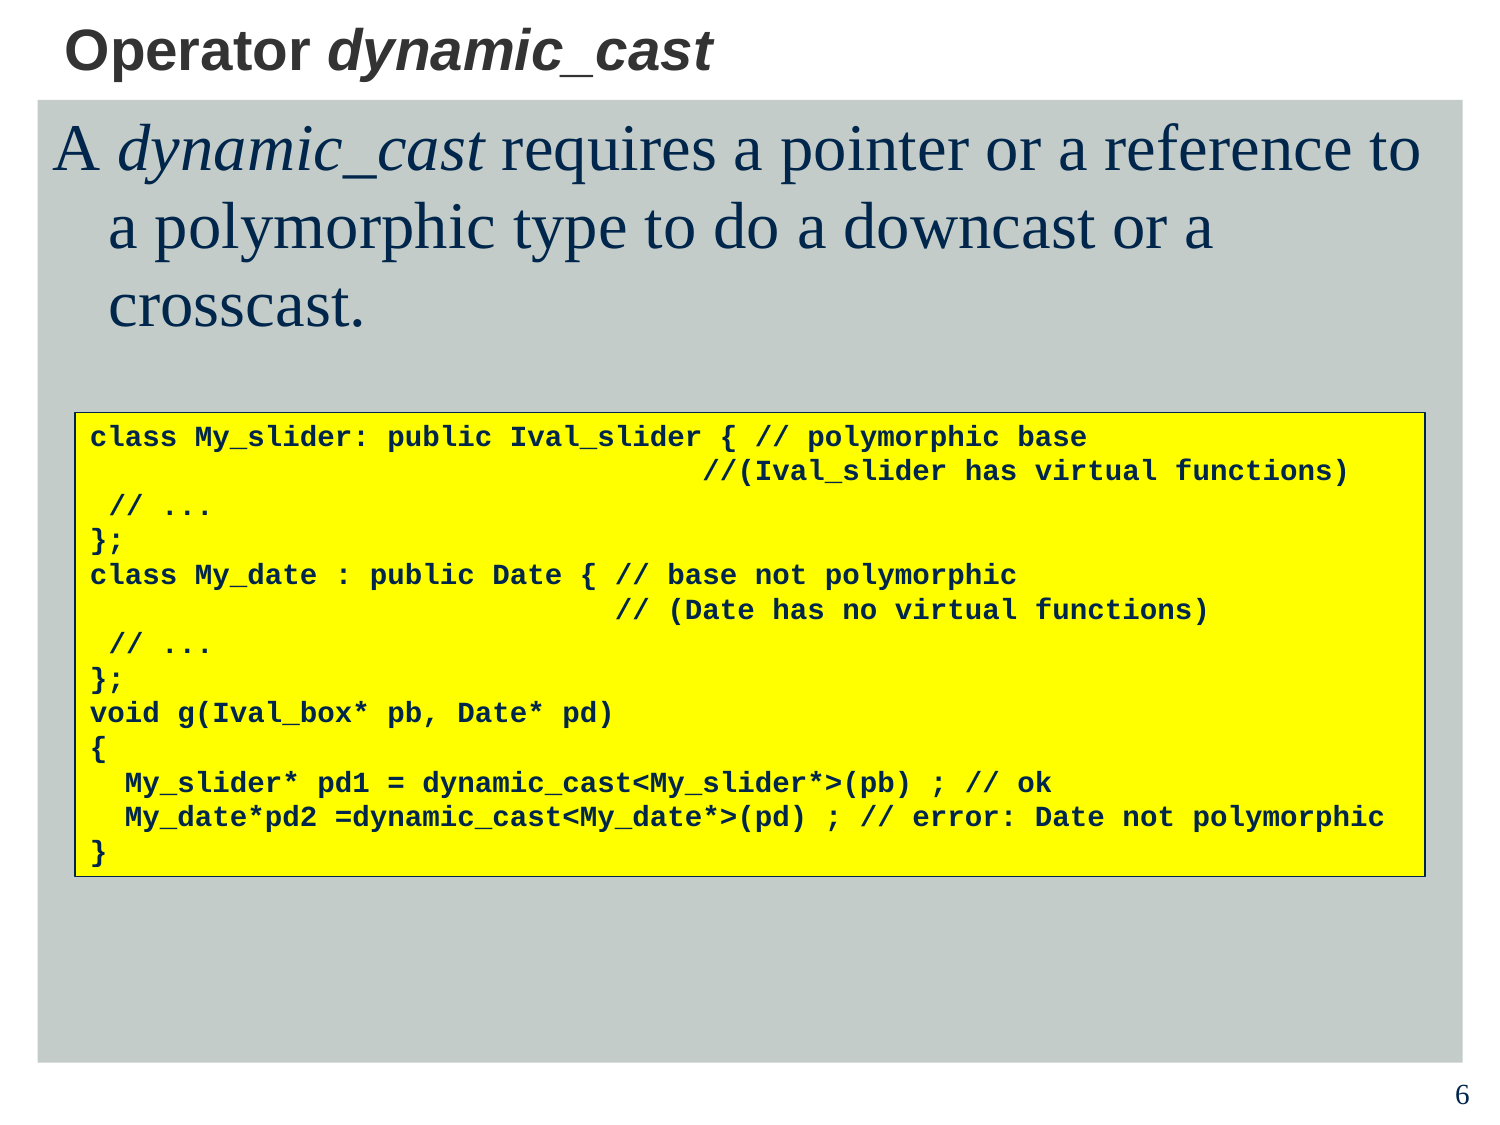

# Operator dynamic_cast
A dynamic_cast requires a pointer or a reference to a polymorphic type to do a downcast or a crosscast.
class My_slider: public Ival_slider { // polymorphic base
 //(Ival_slider has virtual functions)
	// ...
};
class My_date : public Date { // base not polymorphic
 // (Date has no virtual functions)
	// ...
};
void g(Ival_box* pb, Date* pd)
{
 My_slider* pd1 = dynamic_cast<My_slider*>(pb) ; // ok
 My_date*pd2 =dynamic_cast<My_date*>(pd) ; // error: Date not polymorphic
}